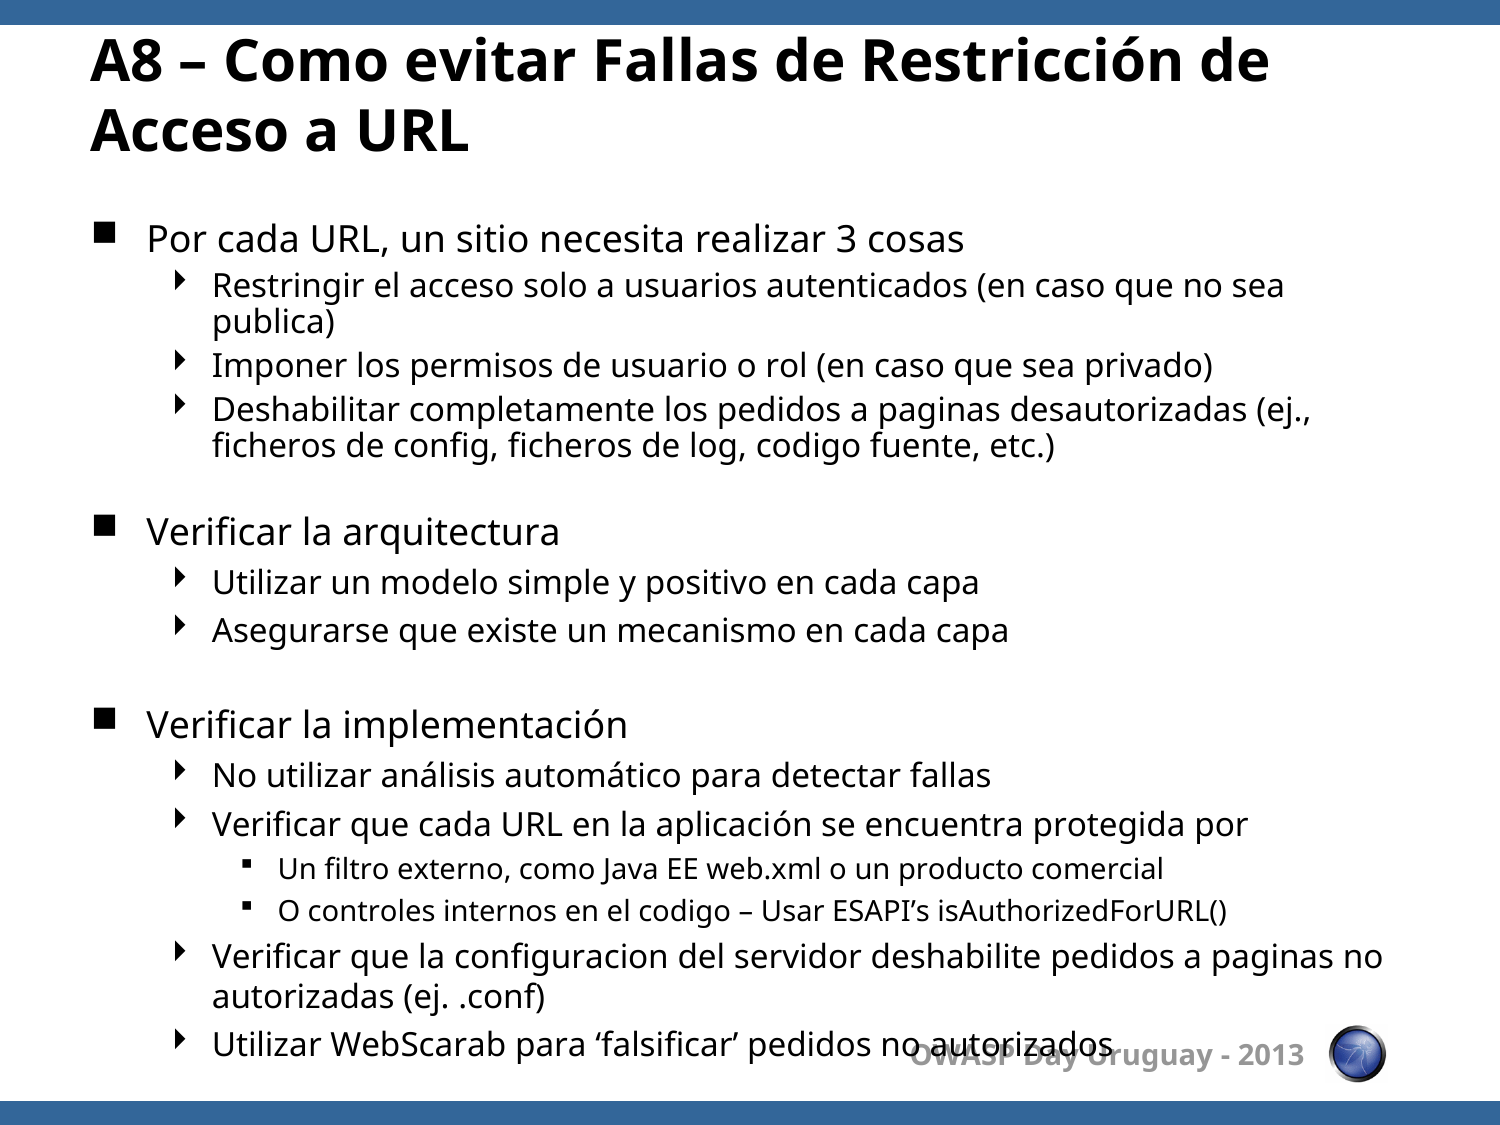

# A8 – Como evitar Fallas de Restricción de Acceso a URL
Por cada URL, un sitio necesita realizar 3 cosas
Restringir el acceso solo a usuarios autenticados (en caso que no sea publica)
Imponer los permisos de usuario o rol (en caso que sea privado)
Deshabilitar completamente los pedidos a paginas desautorizadas (ej., ficheros de config, ficheros de log, codigo fuente, etc.)
Verificar la arquitectura
Utilizar un modelo simple y positivo en cada capa
Asegurarse que existe un mecanismo en cada capa
Verificar la implementación
No utilizar análisis automático para detectar fallas
Verificar que cada URL en la aplicación se encuentra protegida por
Un filtro externo, como Java EE web.xml o un producto comercial
O controles internos en el codigo – Usar ESAPI’s isAuthorizedForURL()
Verificar que la configuracion del servidor deshabilite pedidos a paginas no autorizadas (ej. .conf)
Utilizar WebScarab para ‘falsificar’ pedidos no autorizados